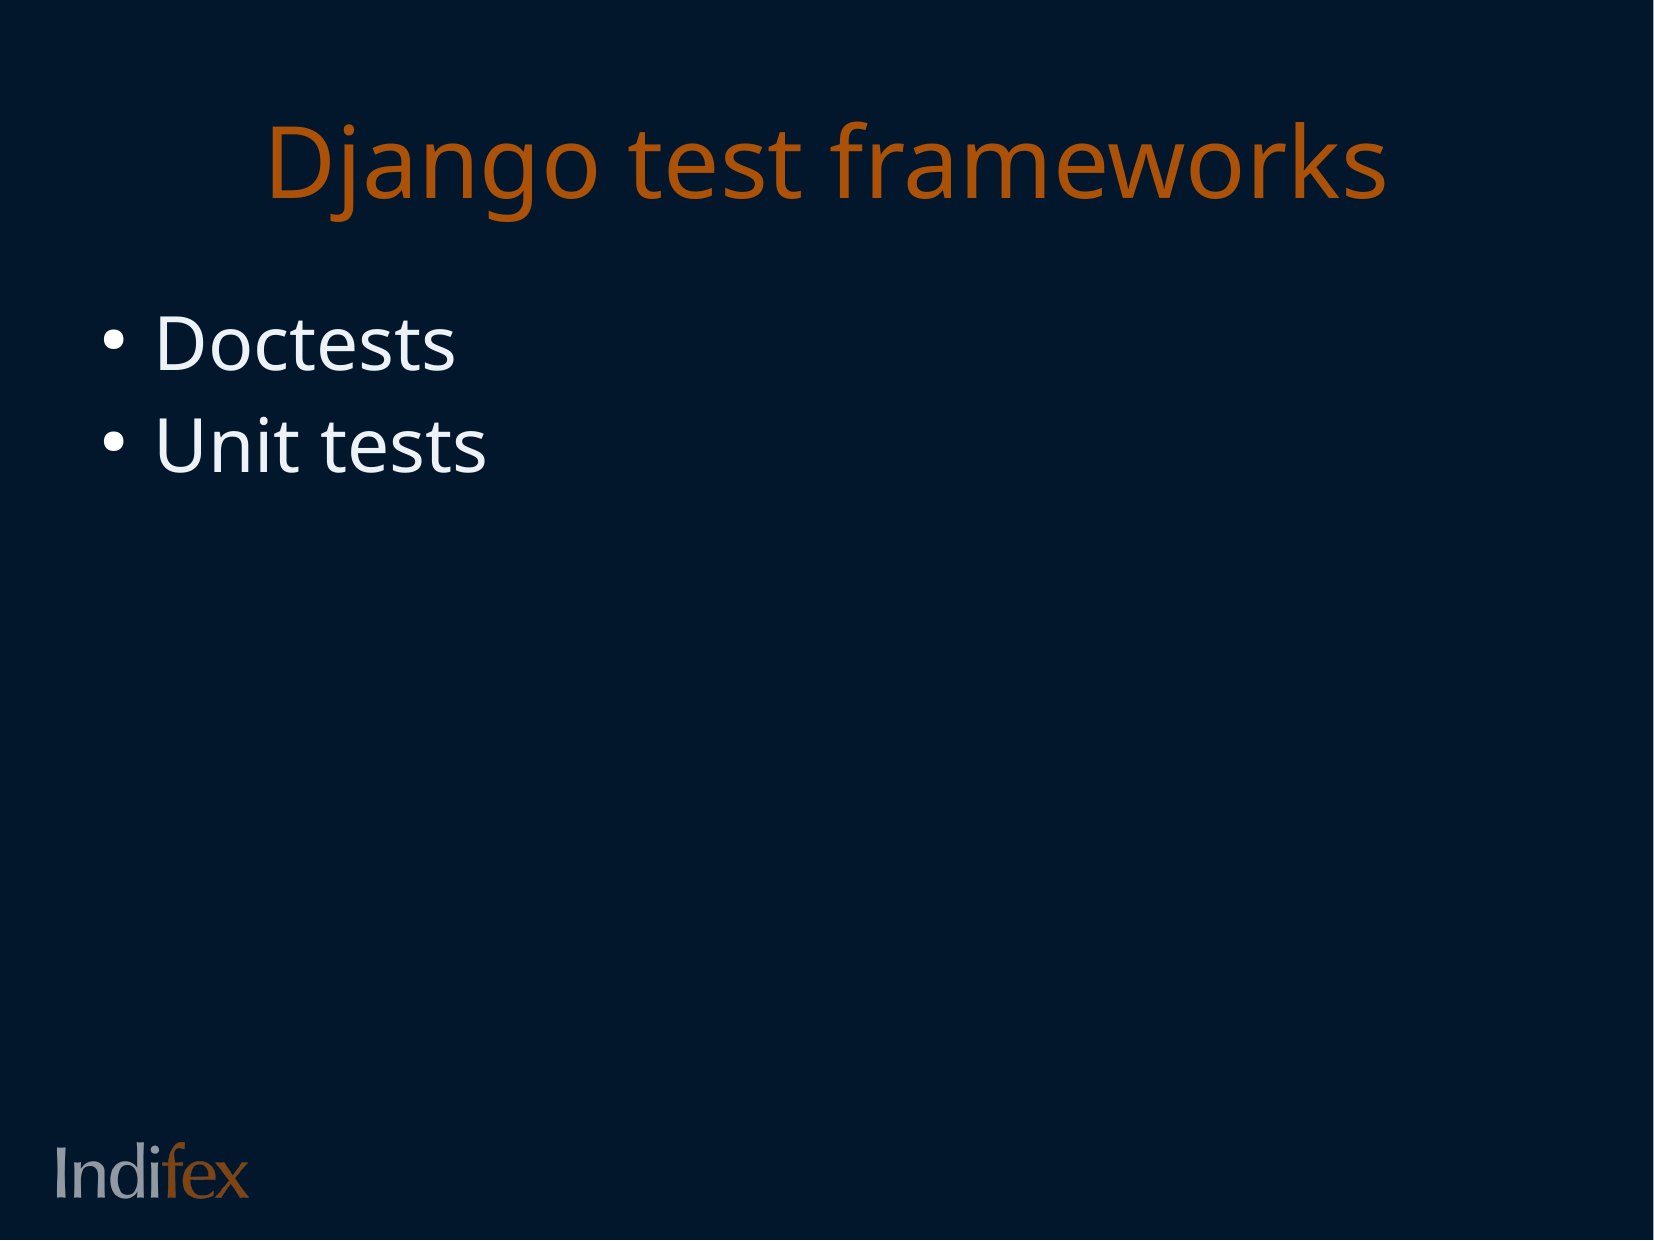

# Django test frameworks
Doctests
Unit tests